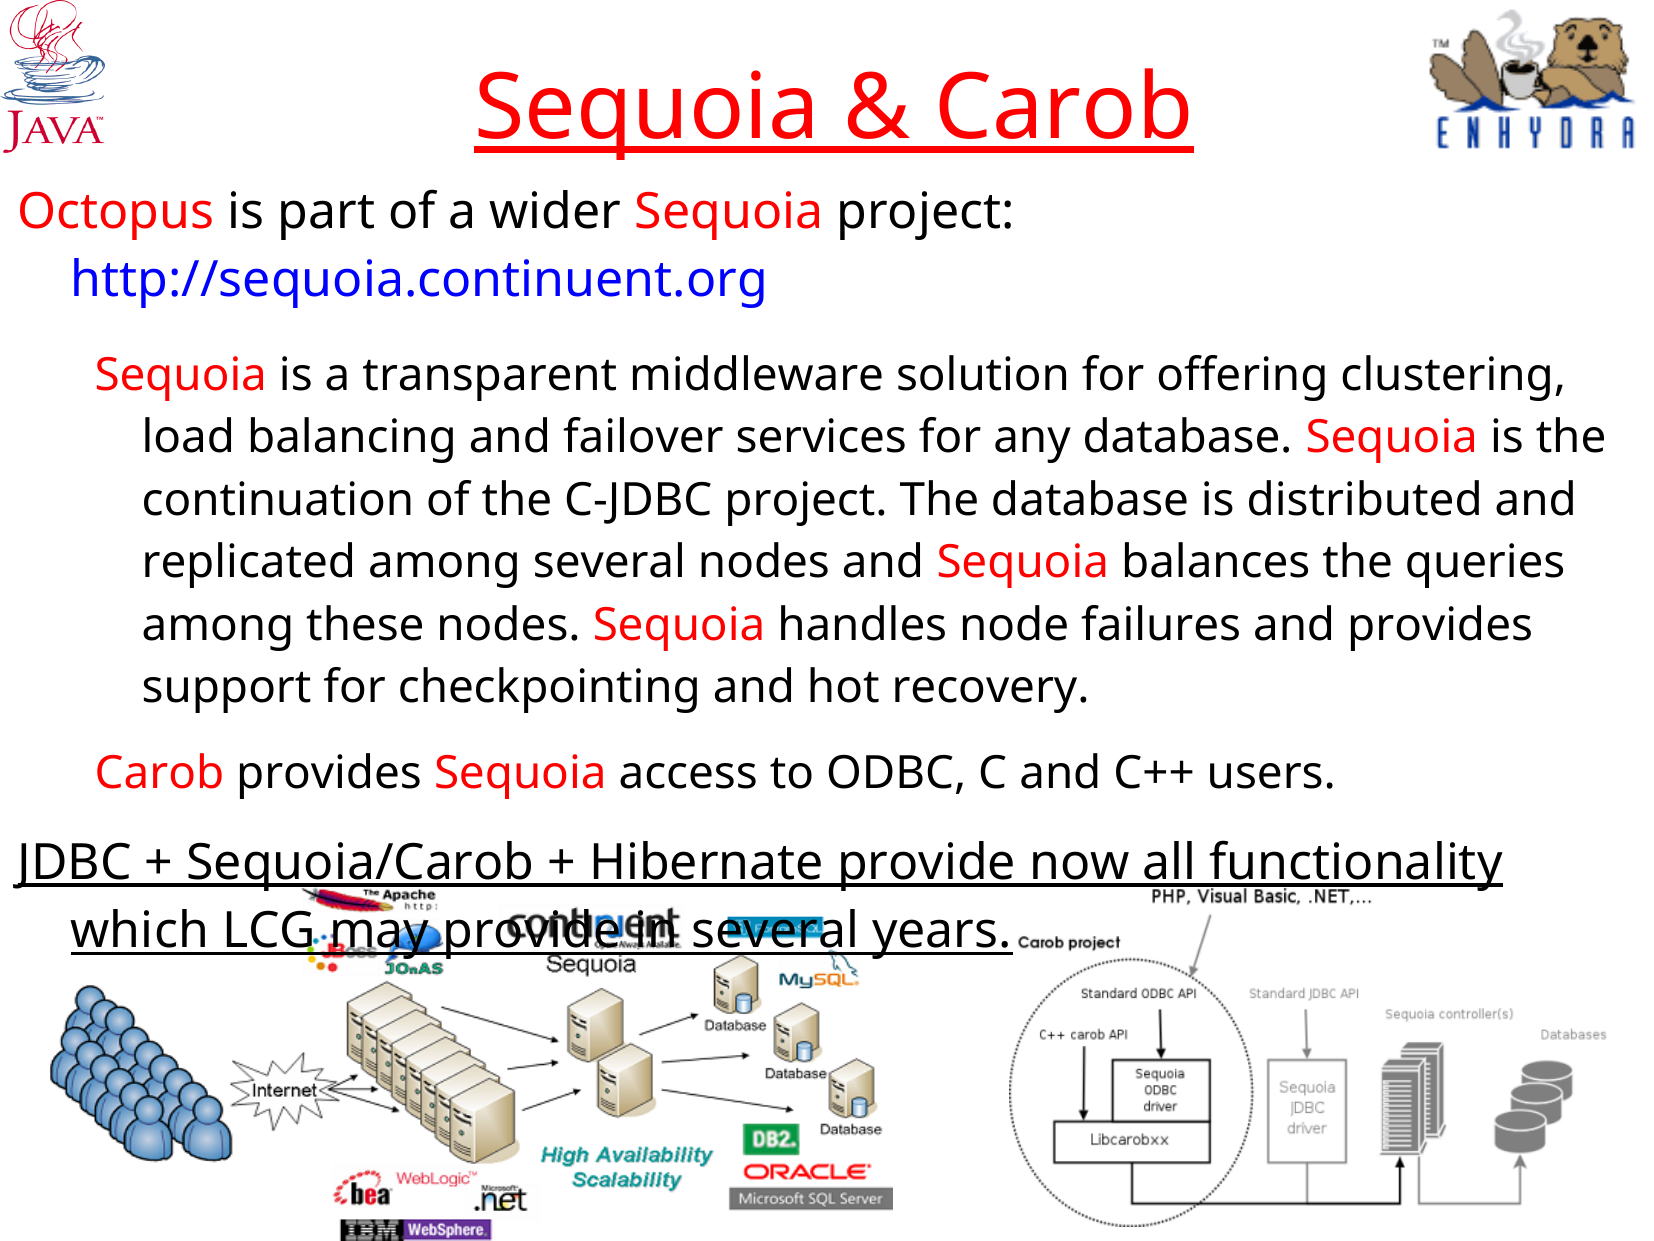

# Sequoia & Carob
Octopus is part of a wider Sequoia project: http://sequoia.continuent.org
Sequoia is a transparent middleware solution for offering clustering, load balancing and failover services for any database. Sequoia is the continuation of the C-JDBC project. The database is distributed and replicated among several nodes and Sequoia balances the queries among these nodes. Sequoia handles node failures and provides support for checkpointing and hot recovery.
Carob provides Sequoia access to ODBC, C and C++ users.
JDBC + Sequoia/Carob + Hibernate provide now all functionality which LCG may provide in several years.